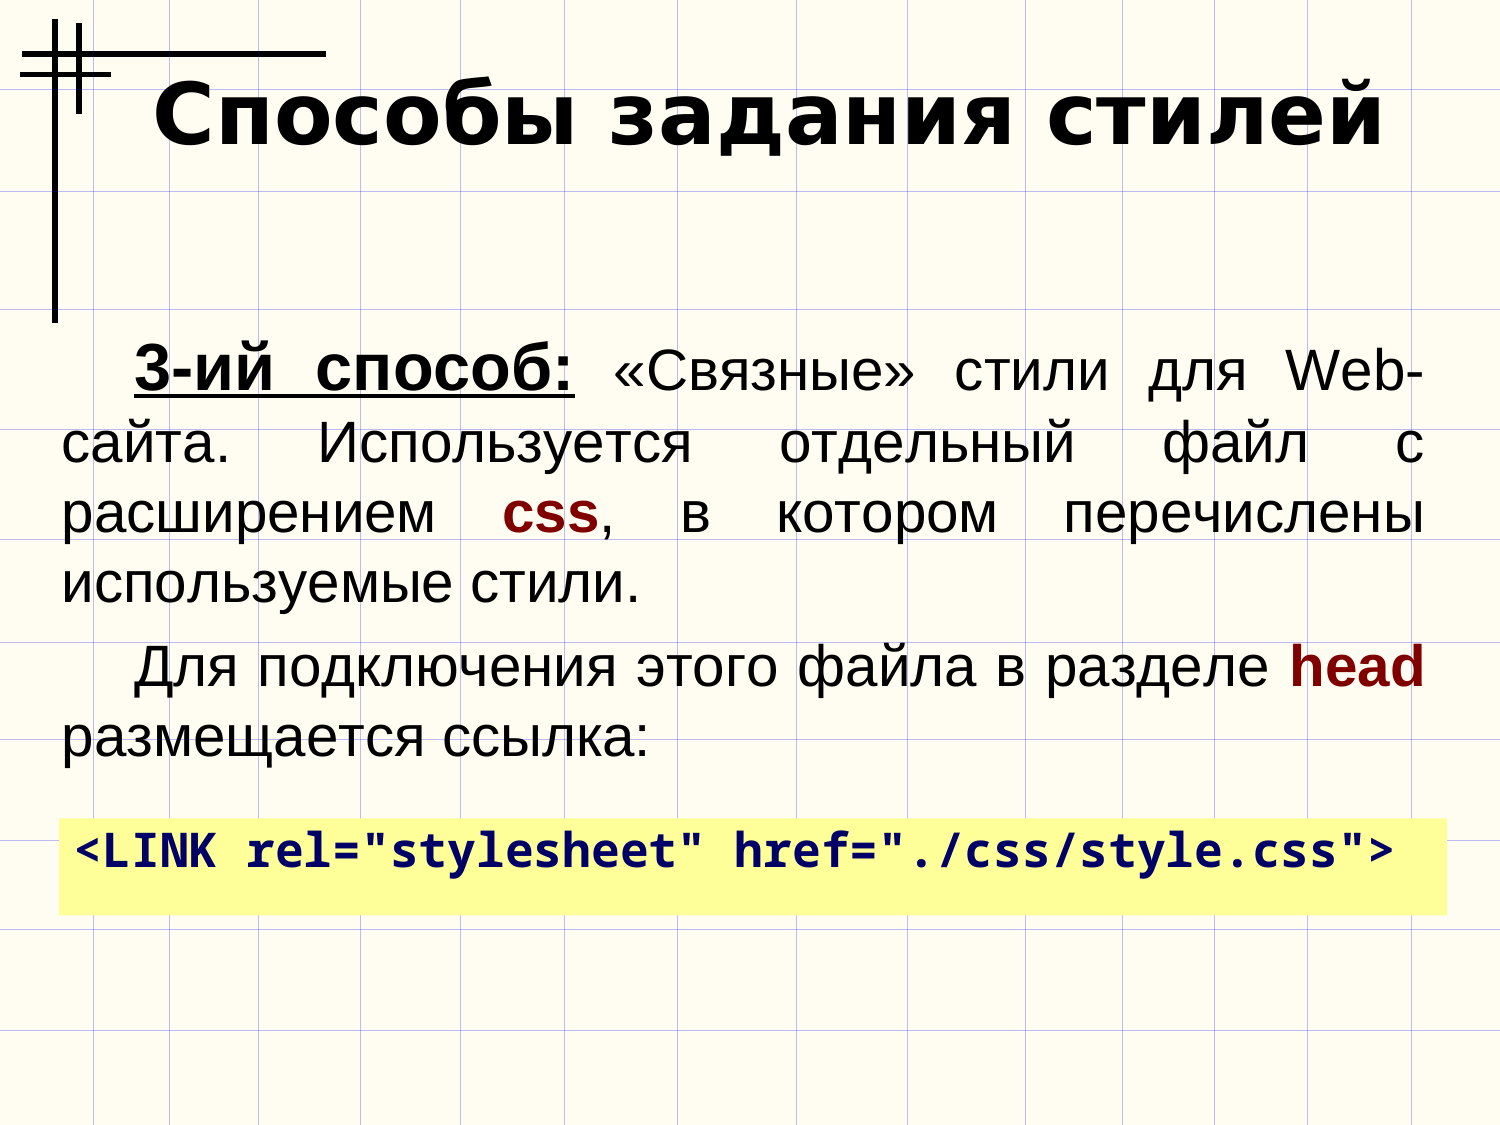

# Способы задания стилей
3-ий способ: «Связные» стили для Web-сайта. Используется отдельный файл с расширением css, в котором перечислены используемые стили.
Для подключения этого файла в разделе head размещается ссылка:
<link rel="stylesheet" href="./css/style.css">